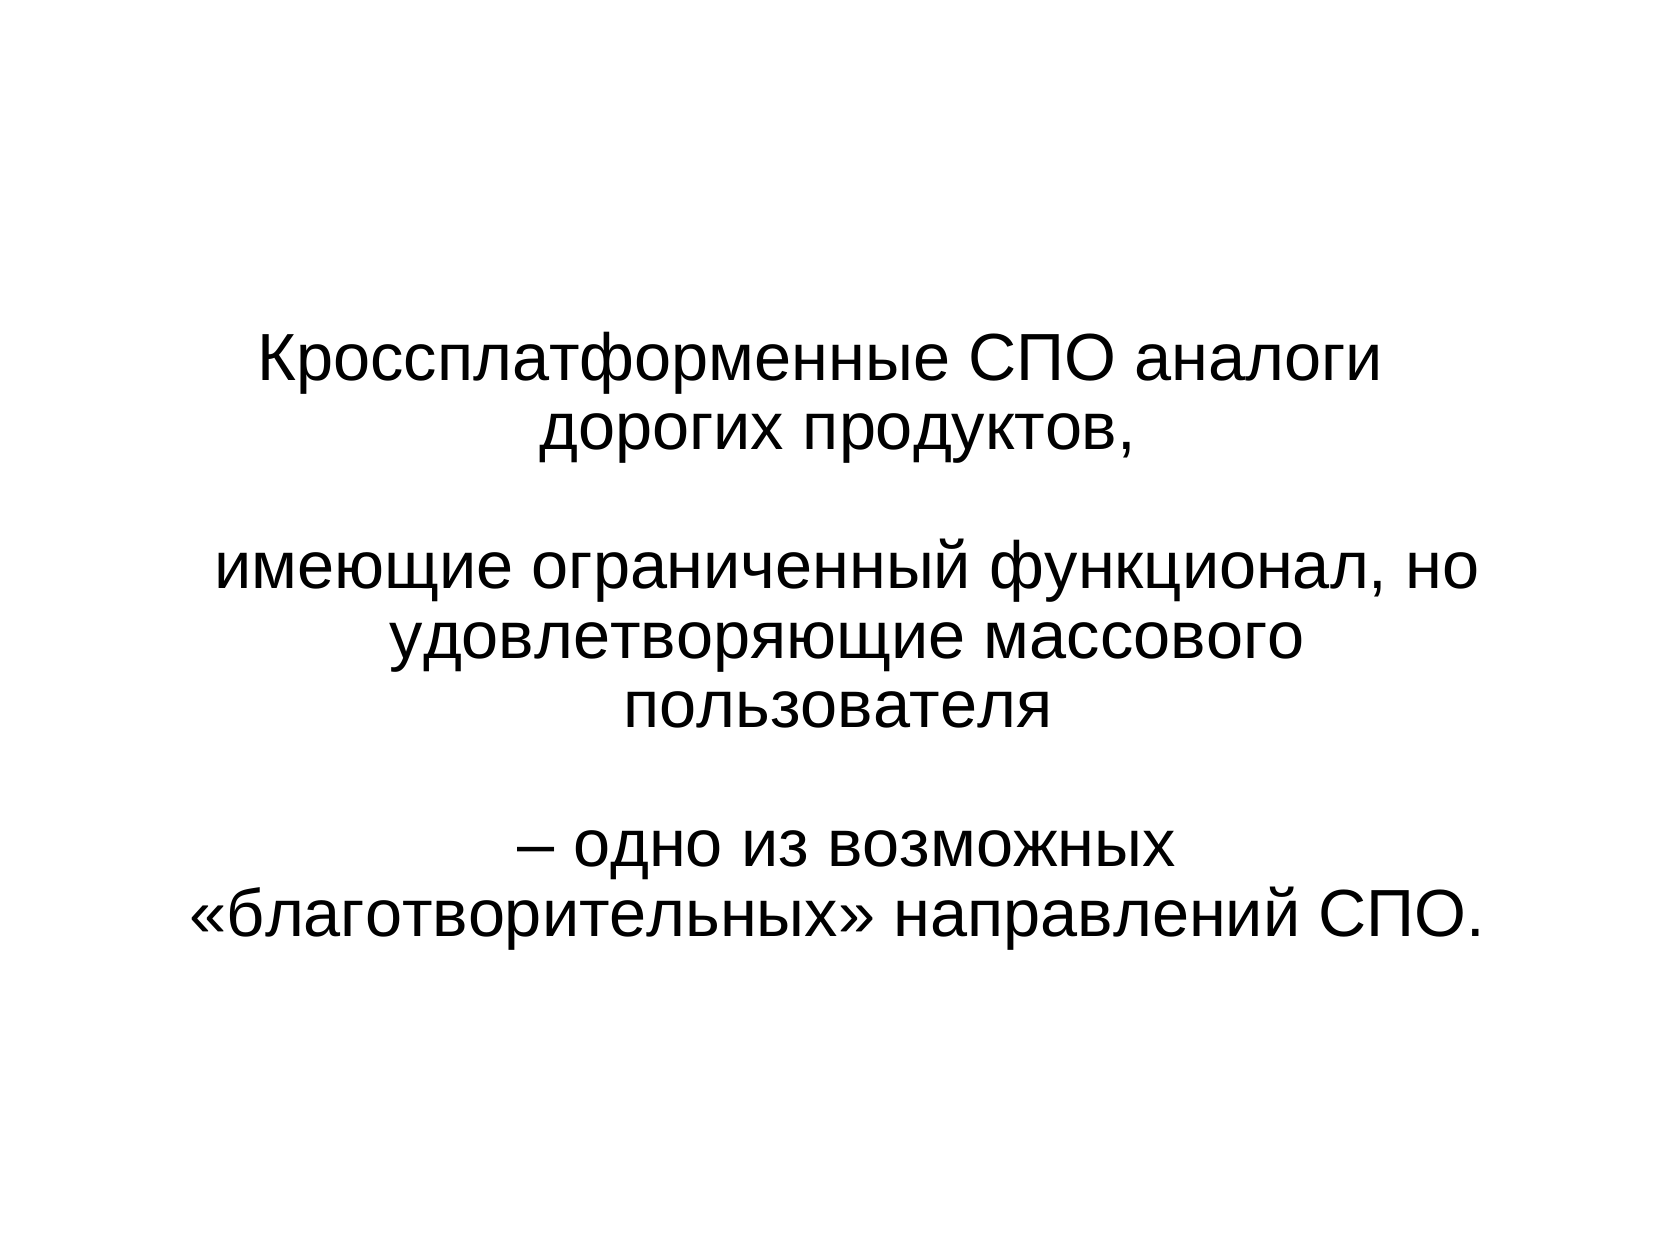

Кроссплатформенные СПО аналоги дорогих продуктов,
имеющие ограниченный функционал, но удовлетворяющие массового пользователя
– одно из возможных «благотворительных» направлений СПО.